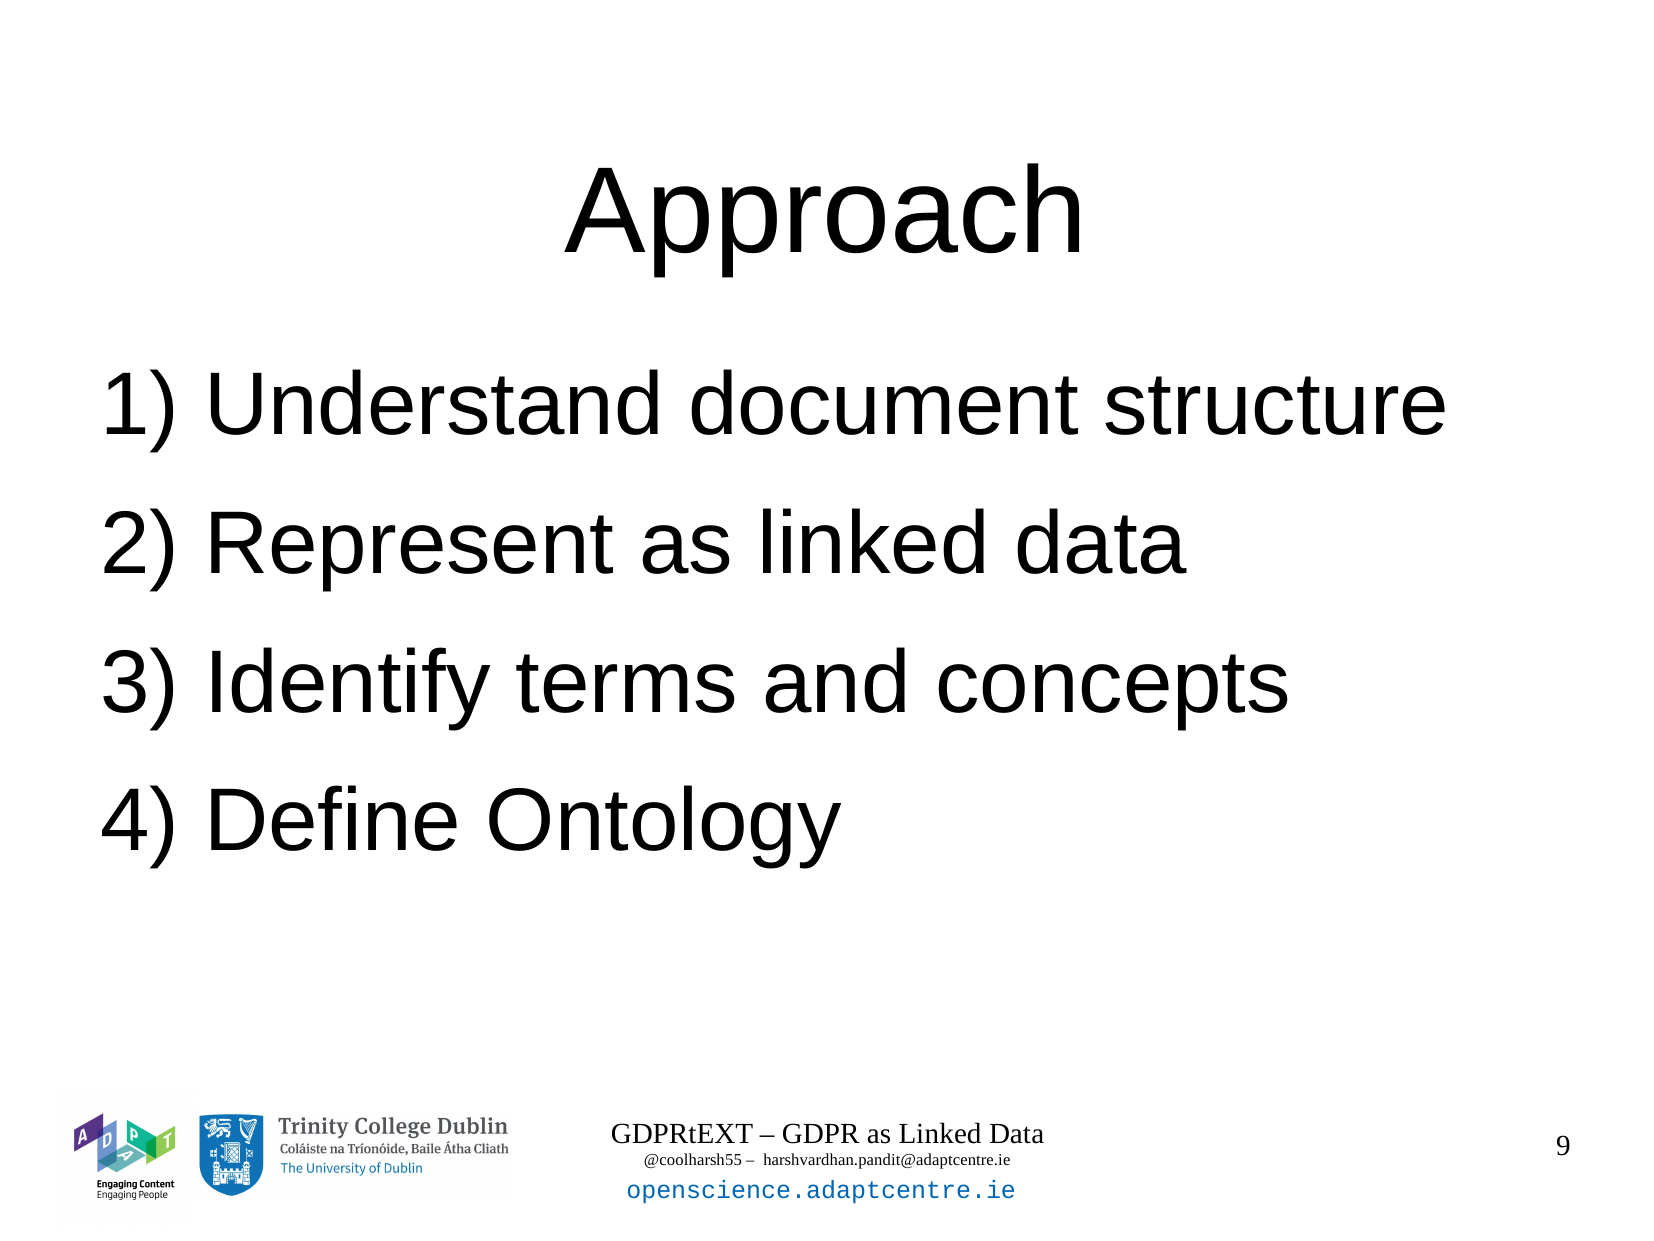

# Approach
 Understand document structure
 Represent as linked data
 Identify terms and concepts
 Define Ontology
9